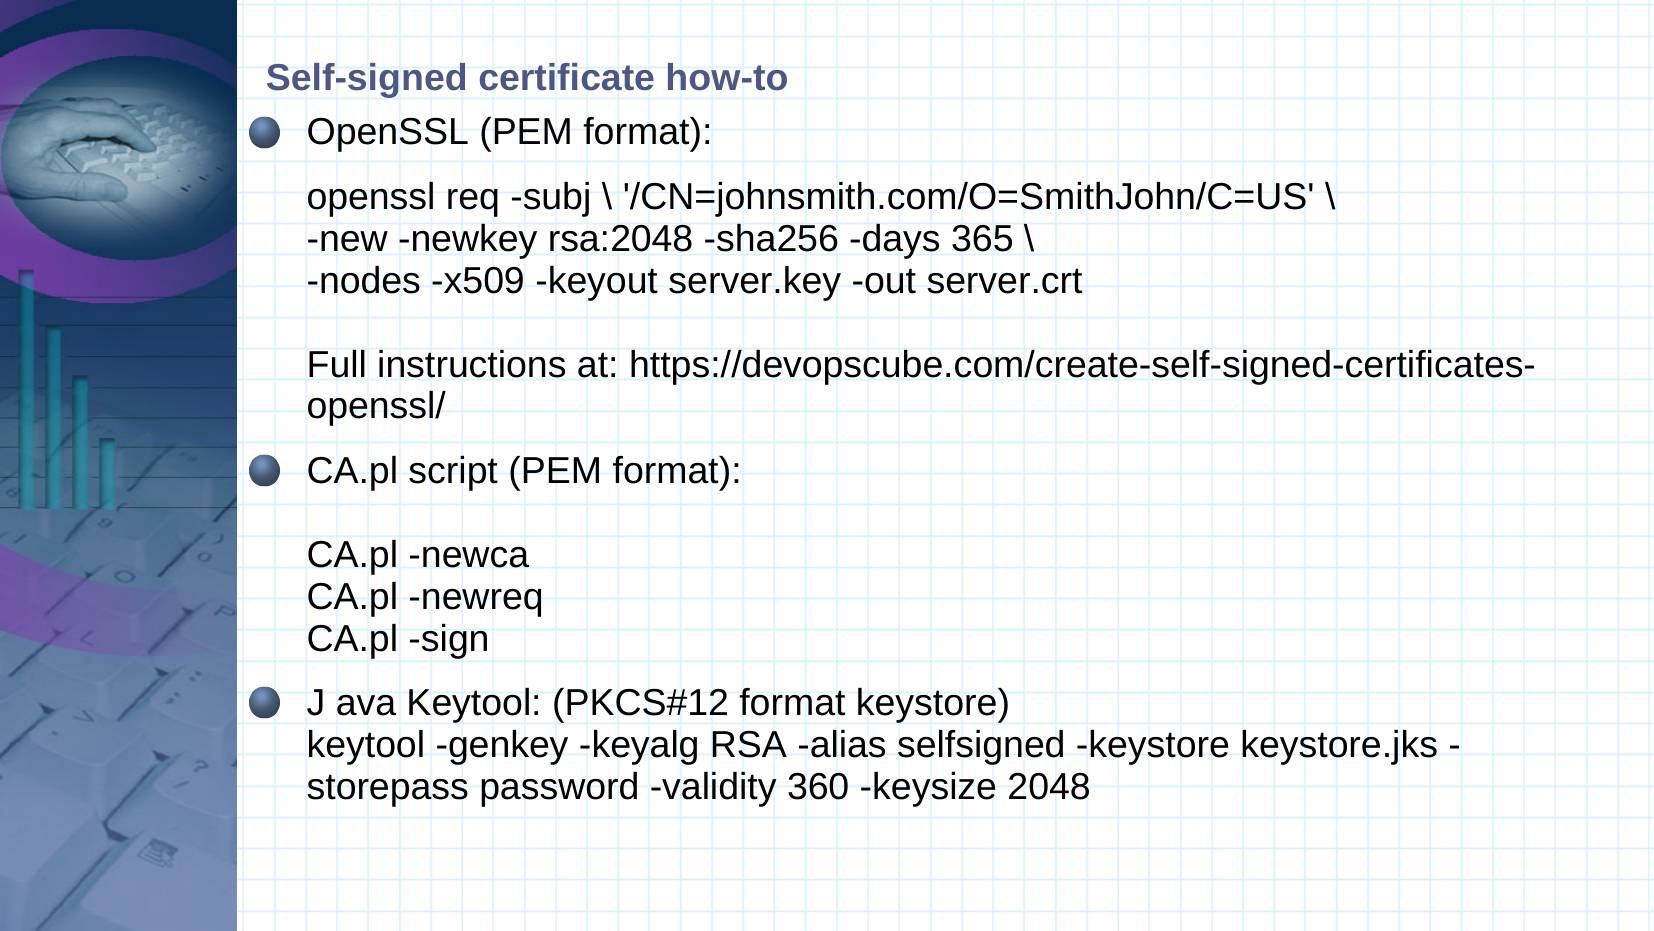

# Self-signed certificate how-to
OpenSSL (PEM format):
openssl req -subj \ '/CN=johnsmith.com/O=SmithJohn/C=US' \
-new -newkey rsa:2048 -sha256 -days 365 \
-nodes -x509 -keyout server.key -out server.crt
Full instructions at: https://devopscube.com/create-self-signed-certificates-openssl/
CA.pl script (PEM format):
CA.pl -newca
CA.pl -newreq
CA.pl -sign
J ava Keytool: (PKCS#12 format keystore)
keytool -genkey -keyalg RSA -alias selfsigned -keystore keystore.jks -storepass password -validity 360 -keysize 2048